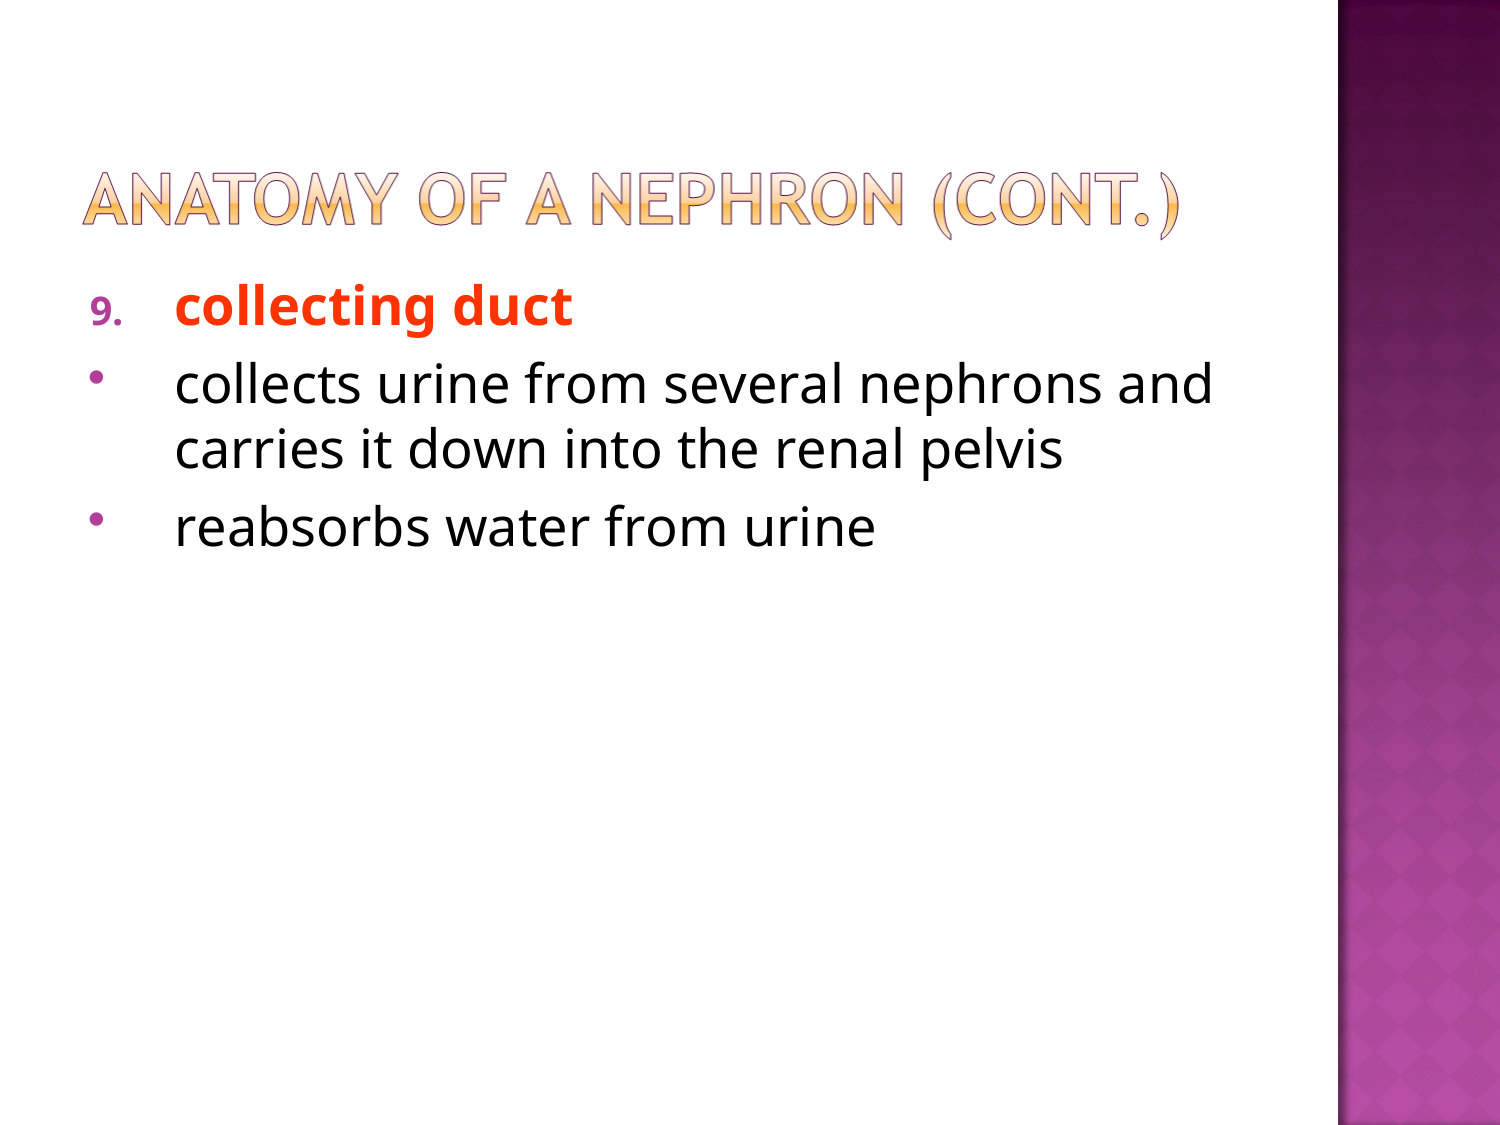

# collecting duct
collects urine from several nephrons and carries it down into the renal pelvis
reabsorbs water from urine